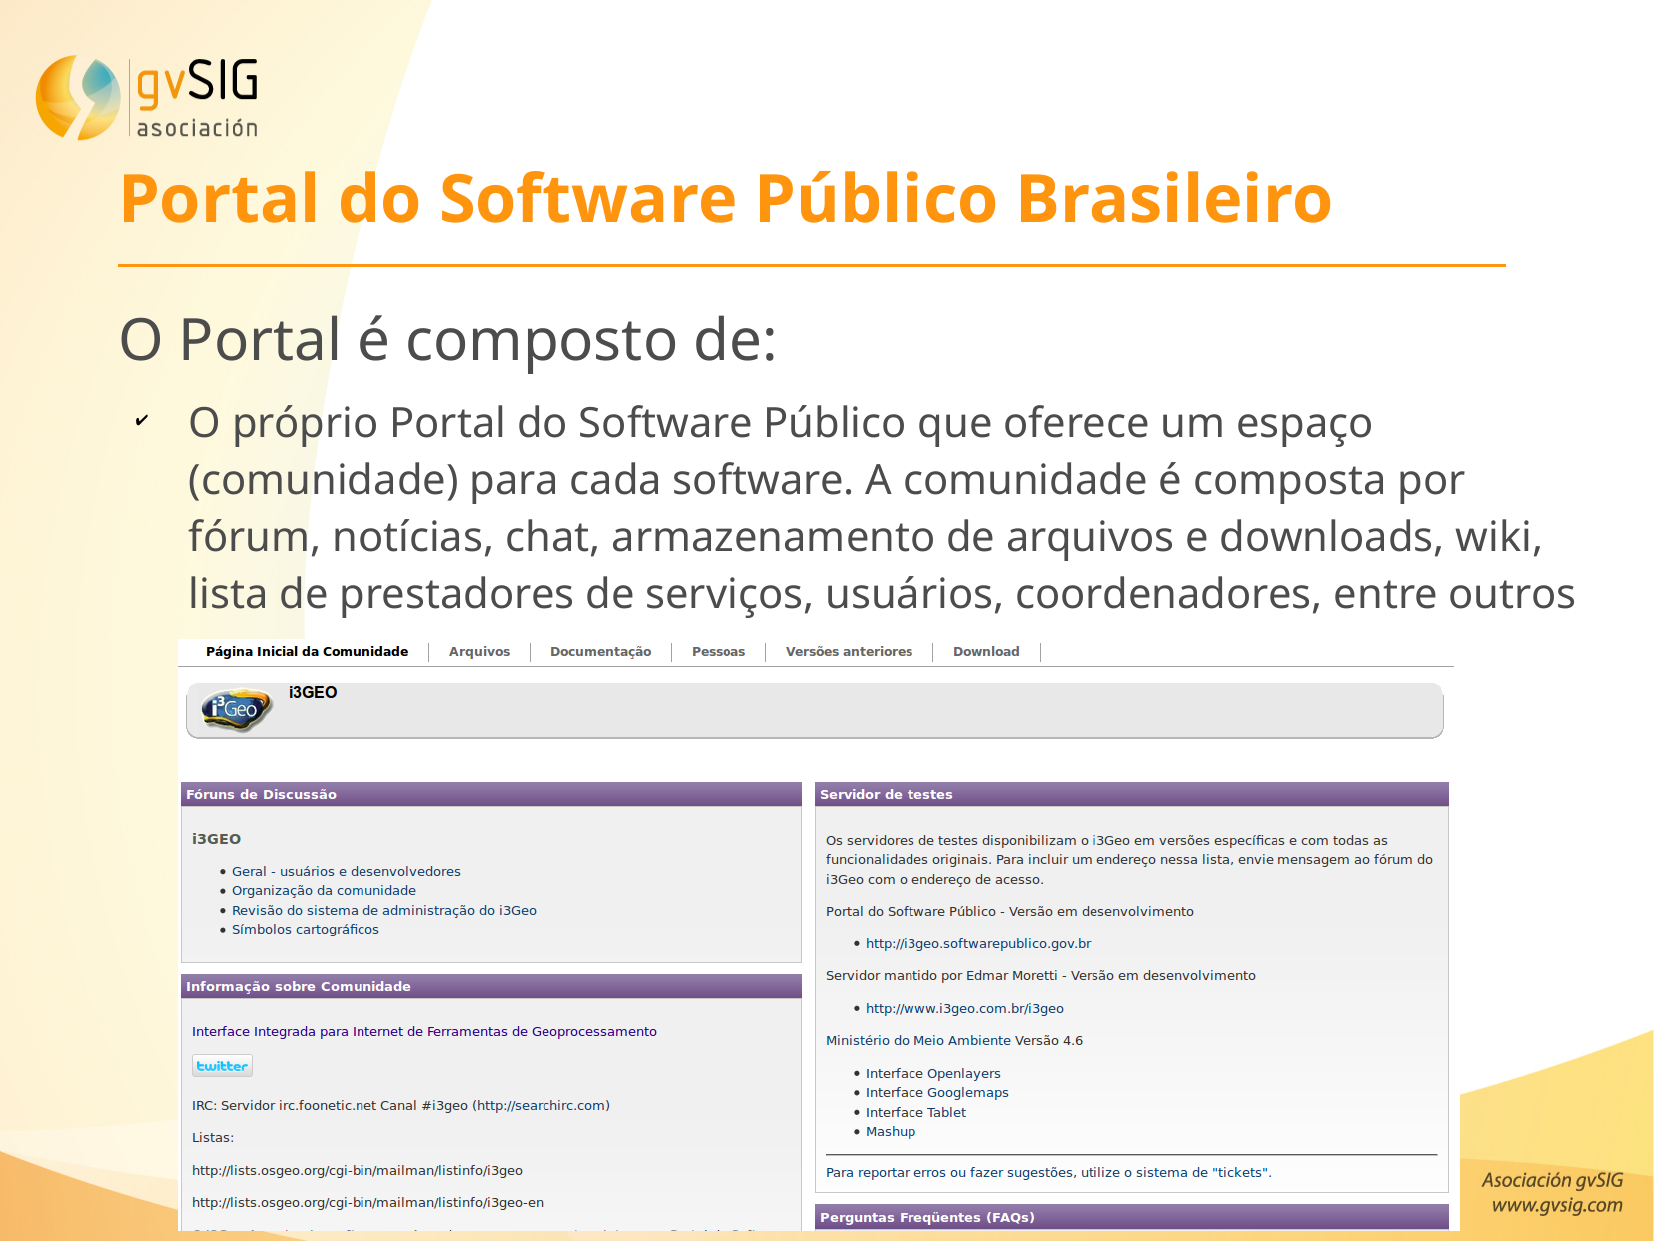

# Portal do Software Público Brasileiro
O Portal é composto de:
O próprio Portal do Software Público que oferece um espaço (comunidade) para cada software. A comunidade é composta por fórum, notícias, chat, armazenamento de arquivos e downloads, wiki, lista de prestadores de serviços, usuários, coordenadores, entre outros recursos.